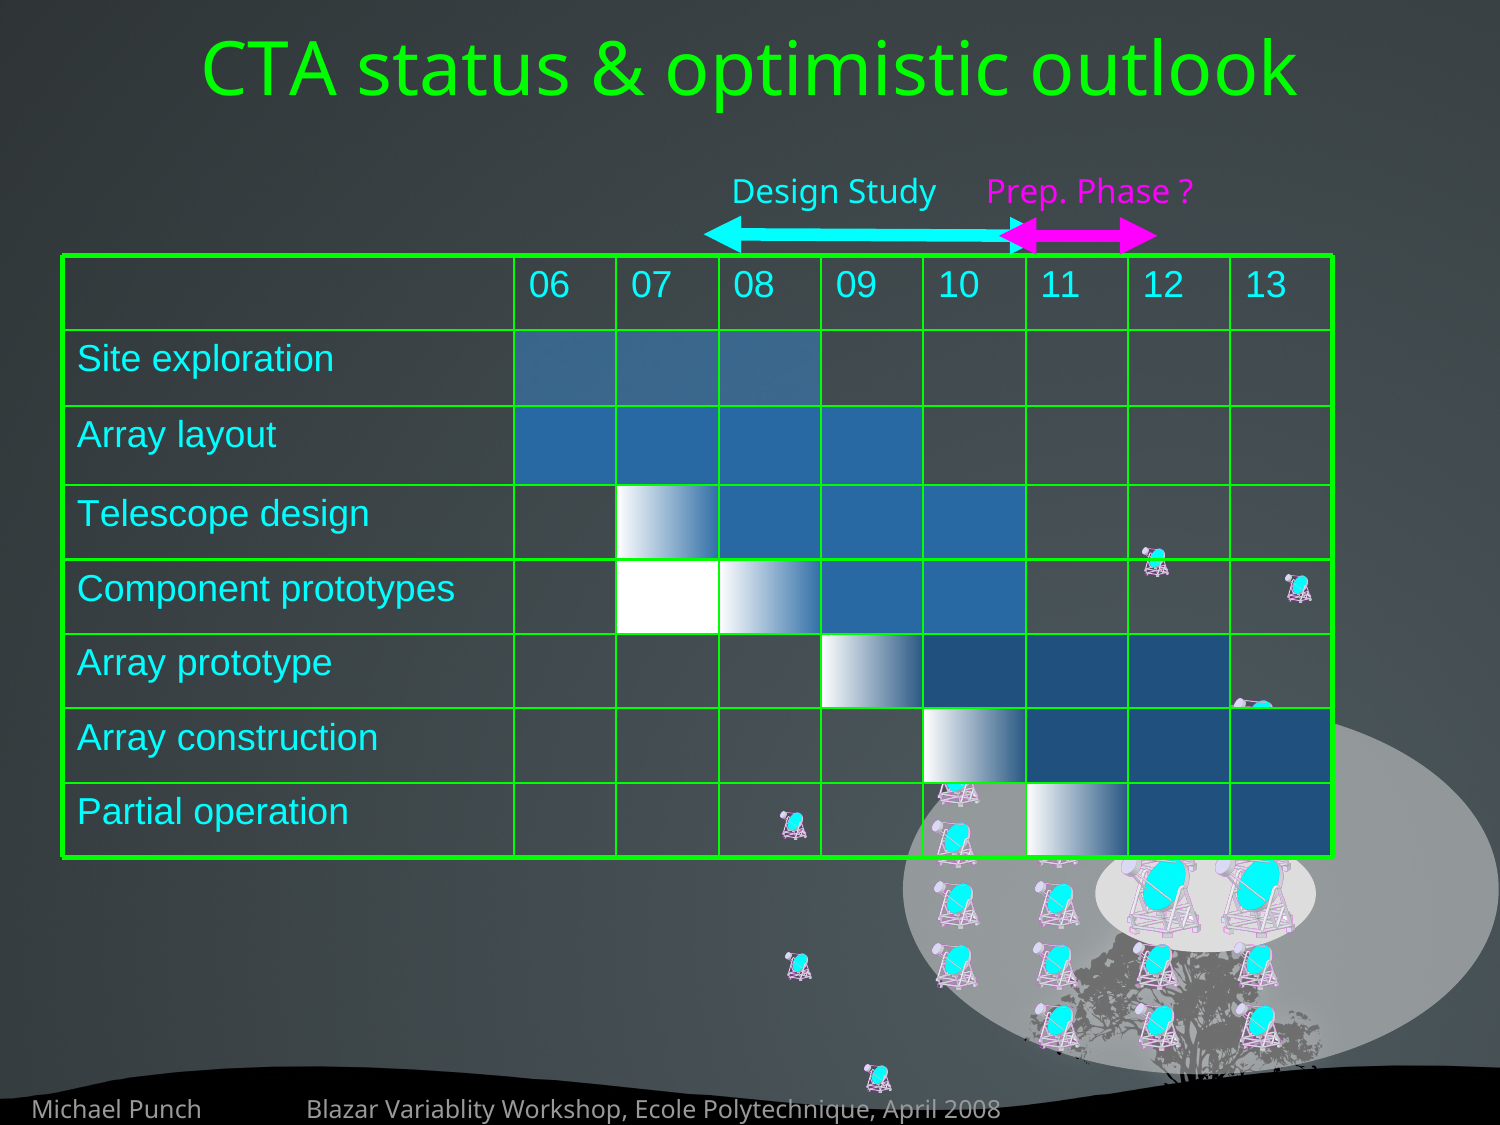

# CTA status & optimistic outlook
 Design Study
Prep. Phase ?
06
07
08
09
10
11
12
13
Site exploration
Array layout
Telescope design
Component prototypes
Array prototype
Array construction
Partial operation